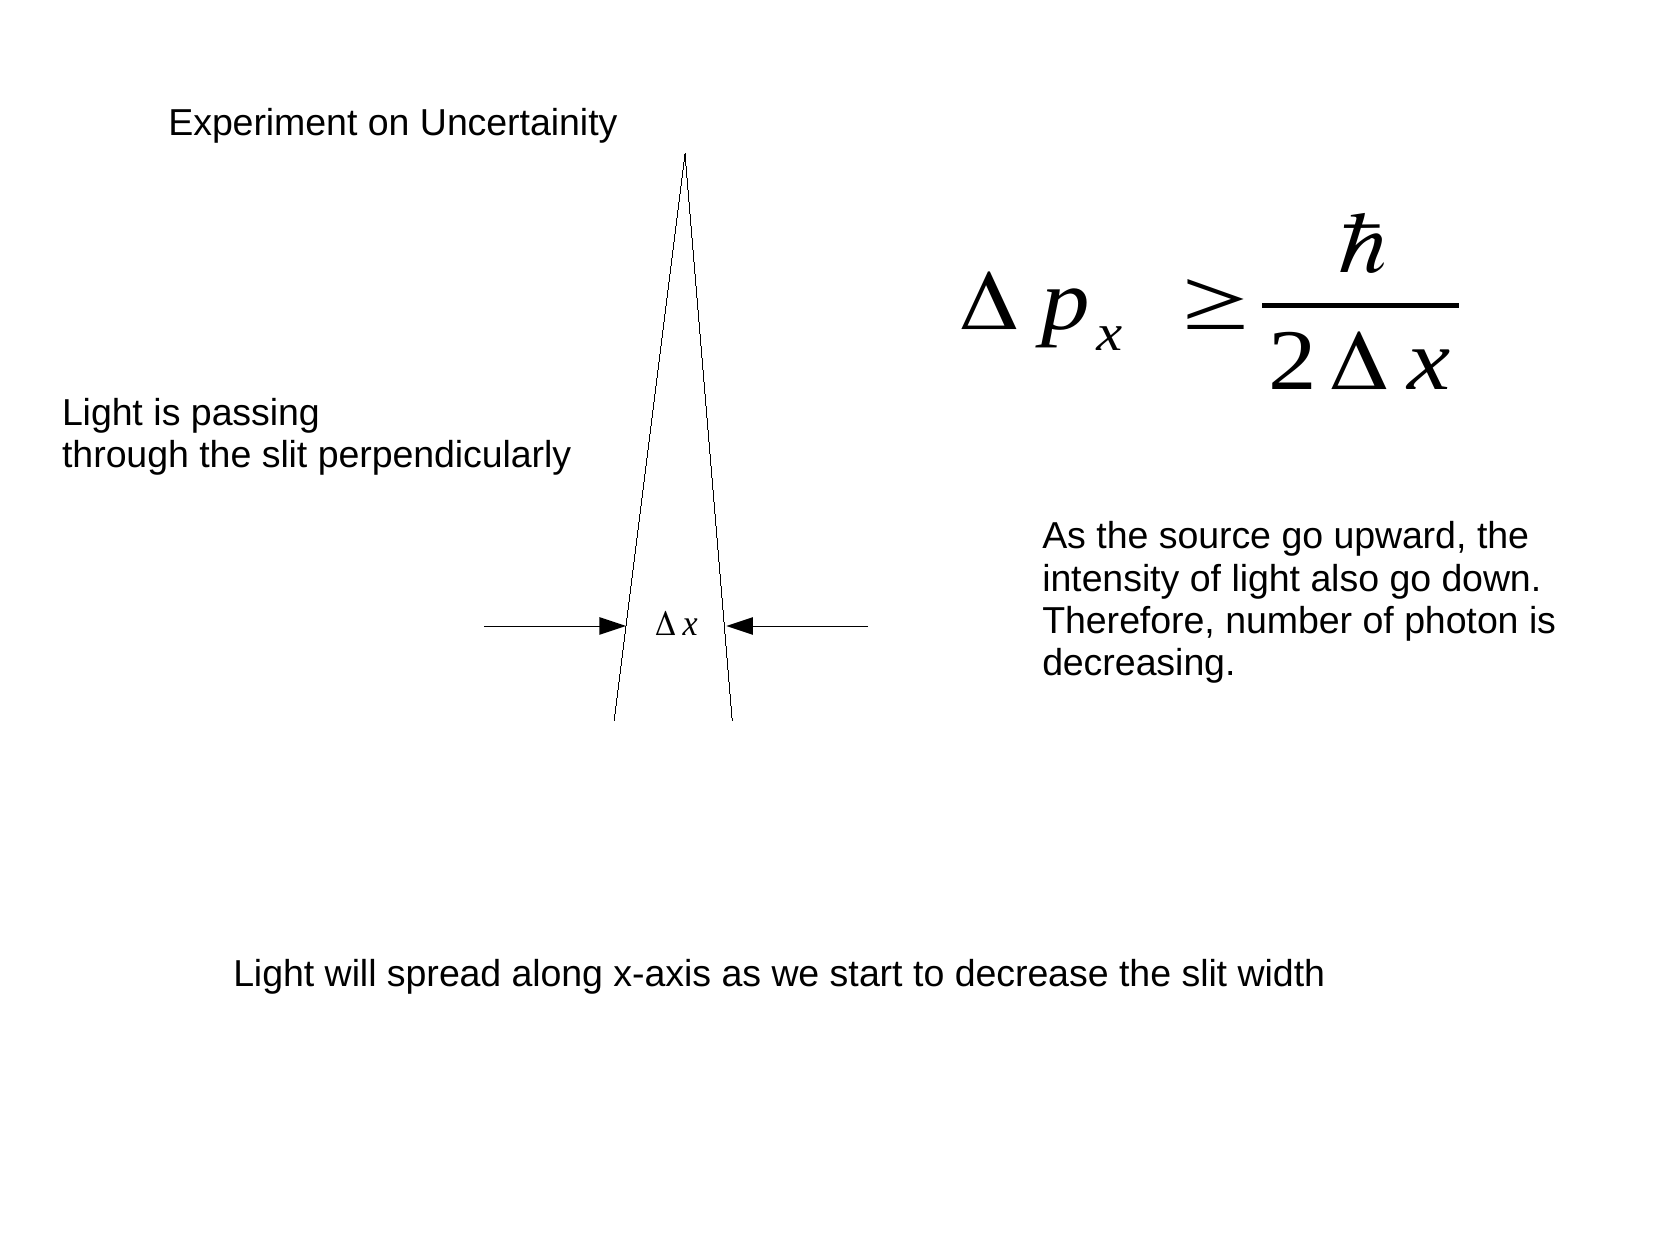

Experiment on Uncertainity
Light is passing
through the slit perpendicularly
As the source go upward, the
intensity of light also go down.
Therefore, number of photon is
decreasing.
Light will spread along x-axis as we start to decrease the slit width